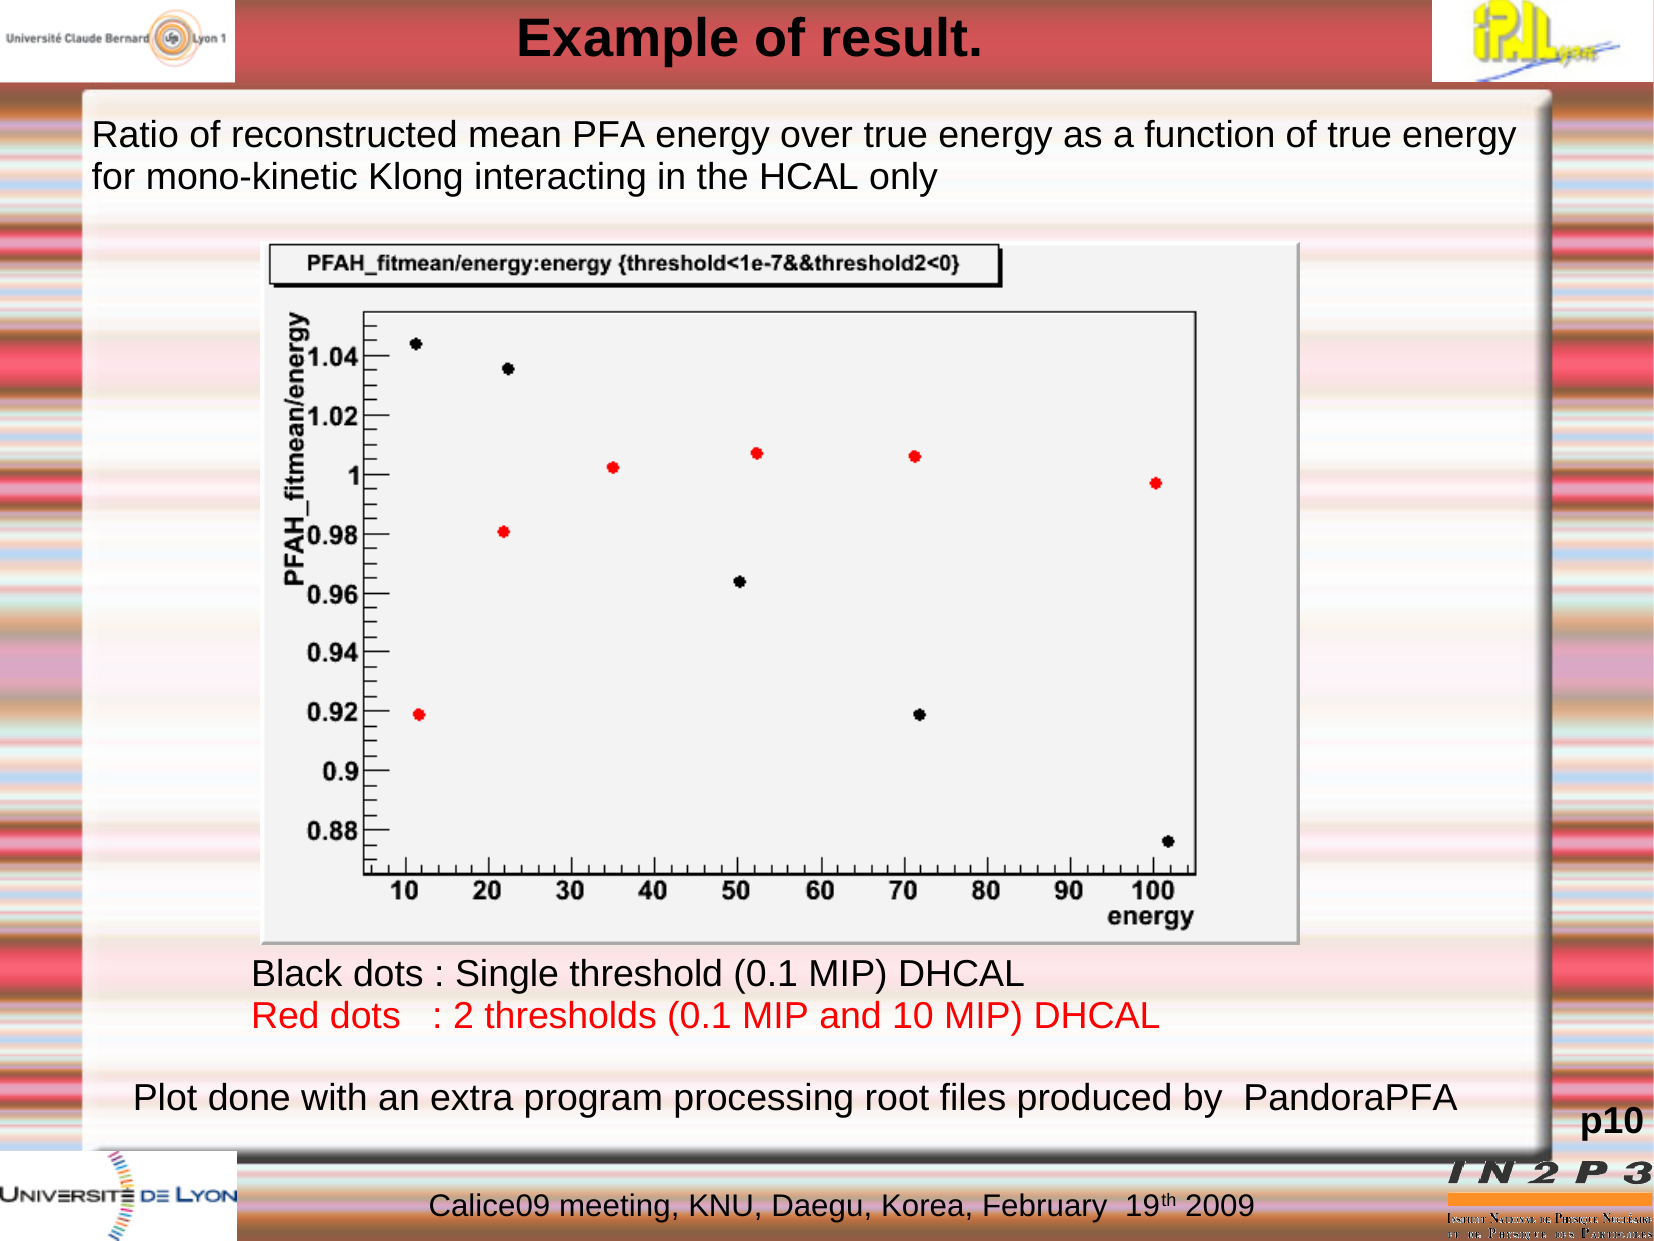

Example of result.
Ratio of reconstructed mean PFA energy over true energy as a function of true energy
for mono-kinetic Klong interacting in the HCAL only
Black dots : Single threshold (0.1 MIP) DHCAL
Red dots : 2 thresholds (0.1 MIP and 10 MIP) DHCAL
Plot done with an extra program processing root files produced by PandoraPFA